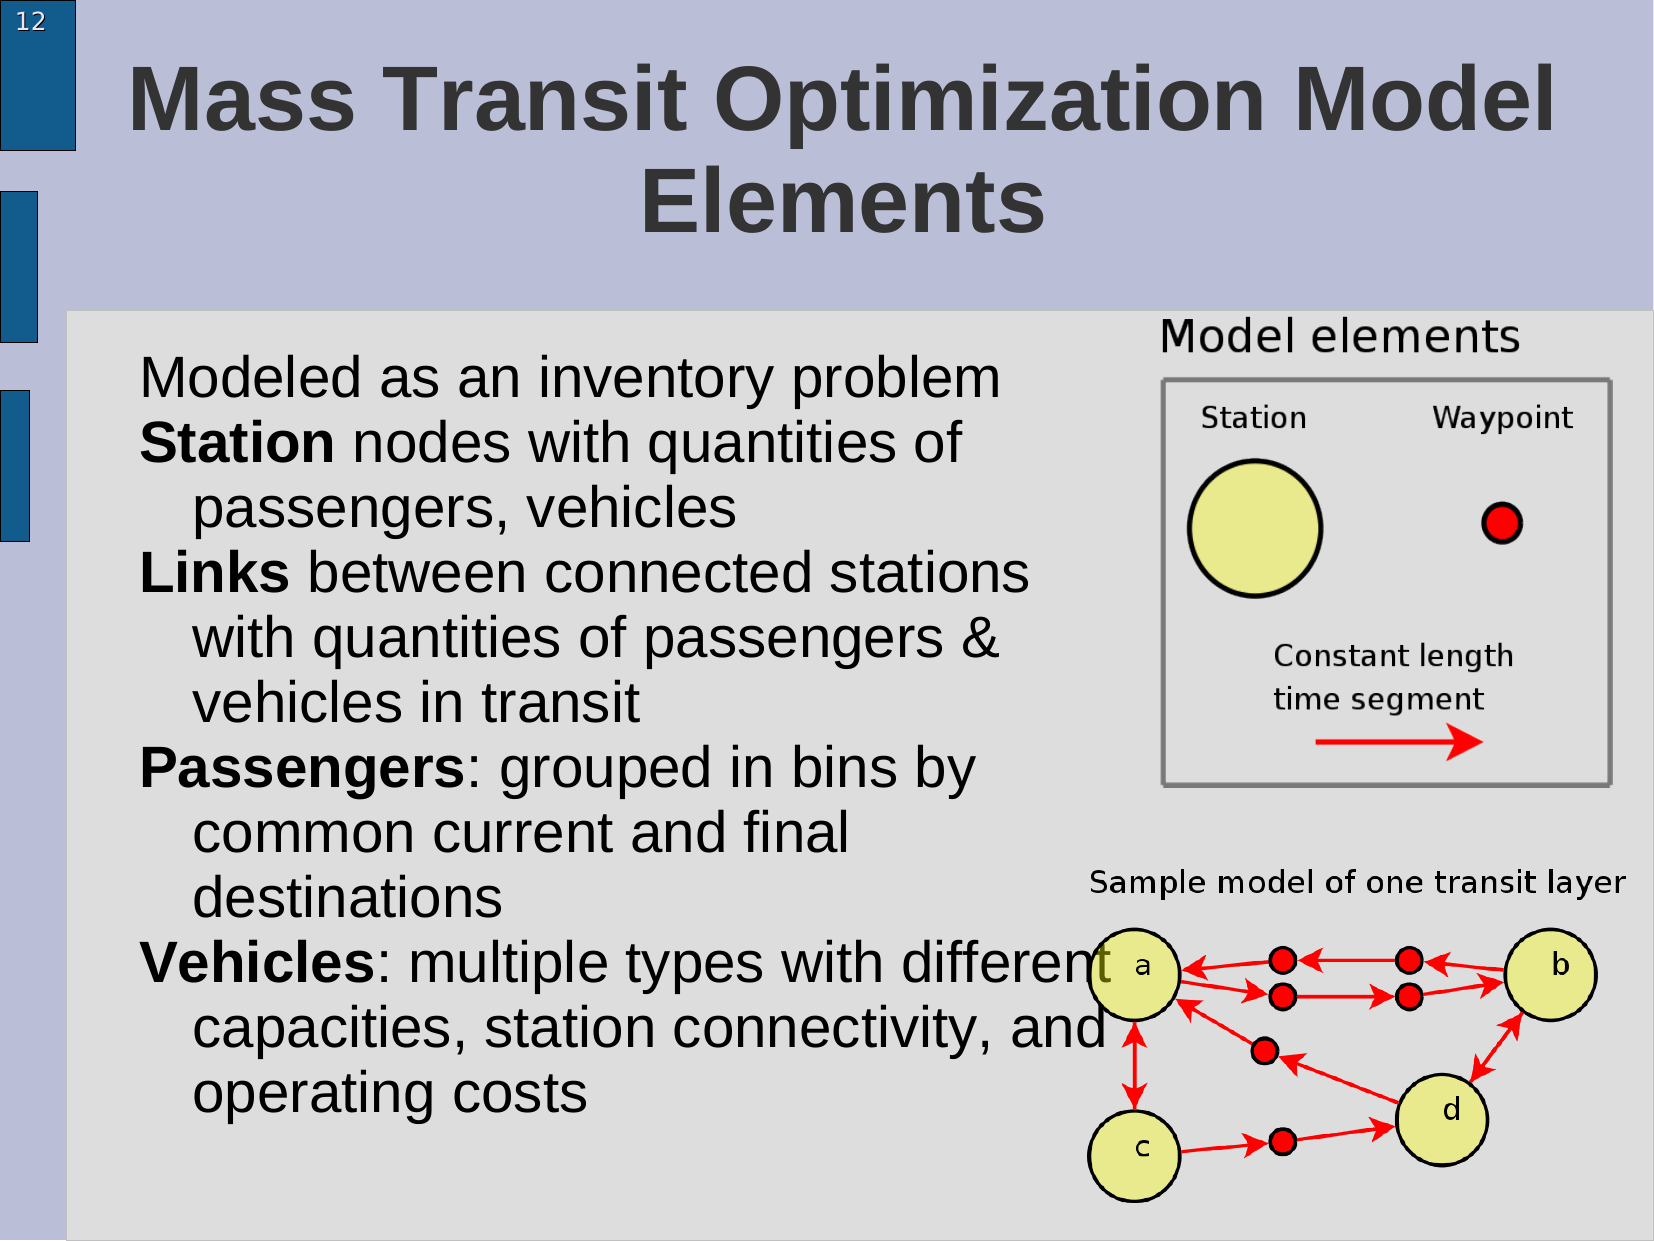

# Mass Transit Optimization Model Elements
Modeled as an inventory problem
Station nodes with quantities of passengers, vehicles
Links between connected stations with quantities of passengers & vehicles in transit
Passengers: grouped in bins by common current and final destinations
Vehicles: multiple types with different capacities, station connectivity, and operating costs